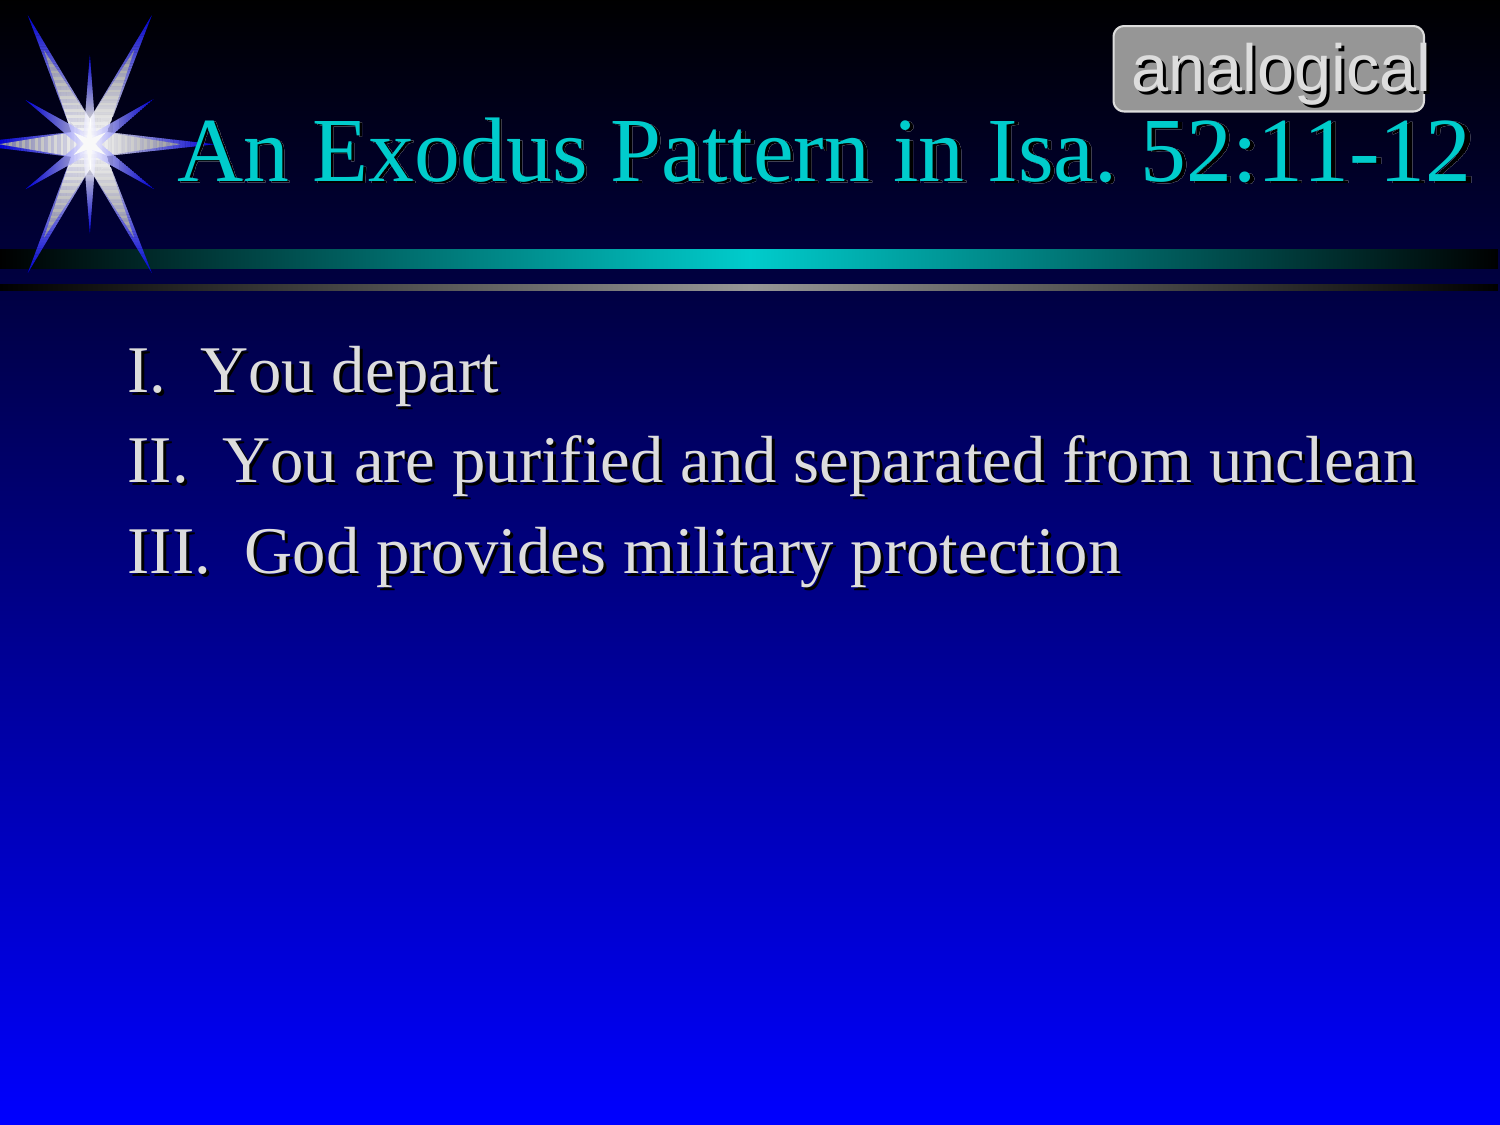

analogical
# An Exodus Pattern in Isa. 52:11-12
I. You depart
II. You are purified and separated from unclean
III. God provides military protection